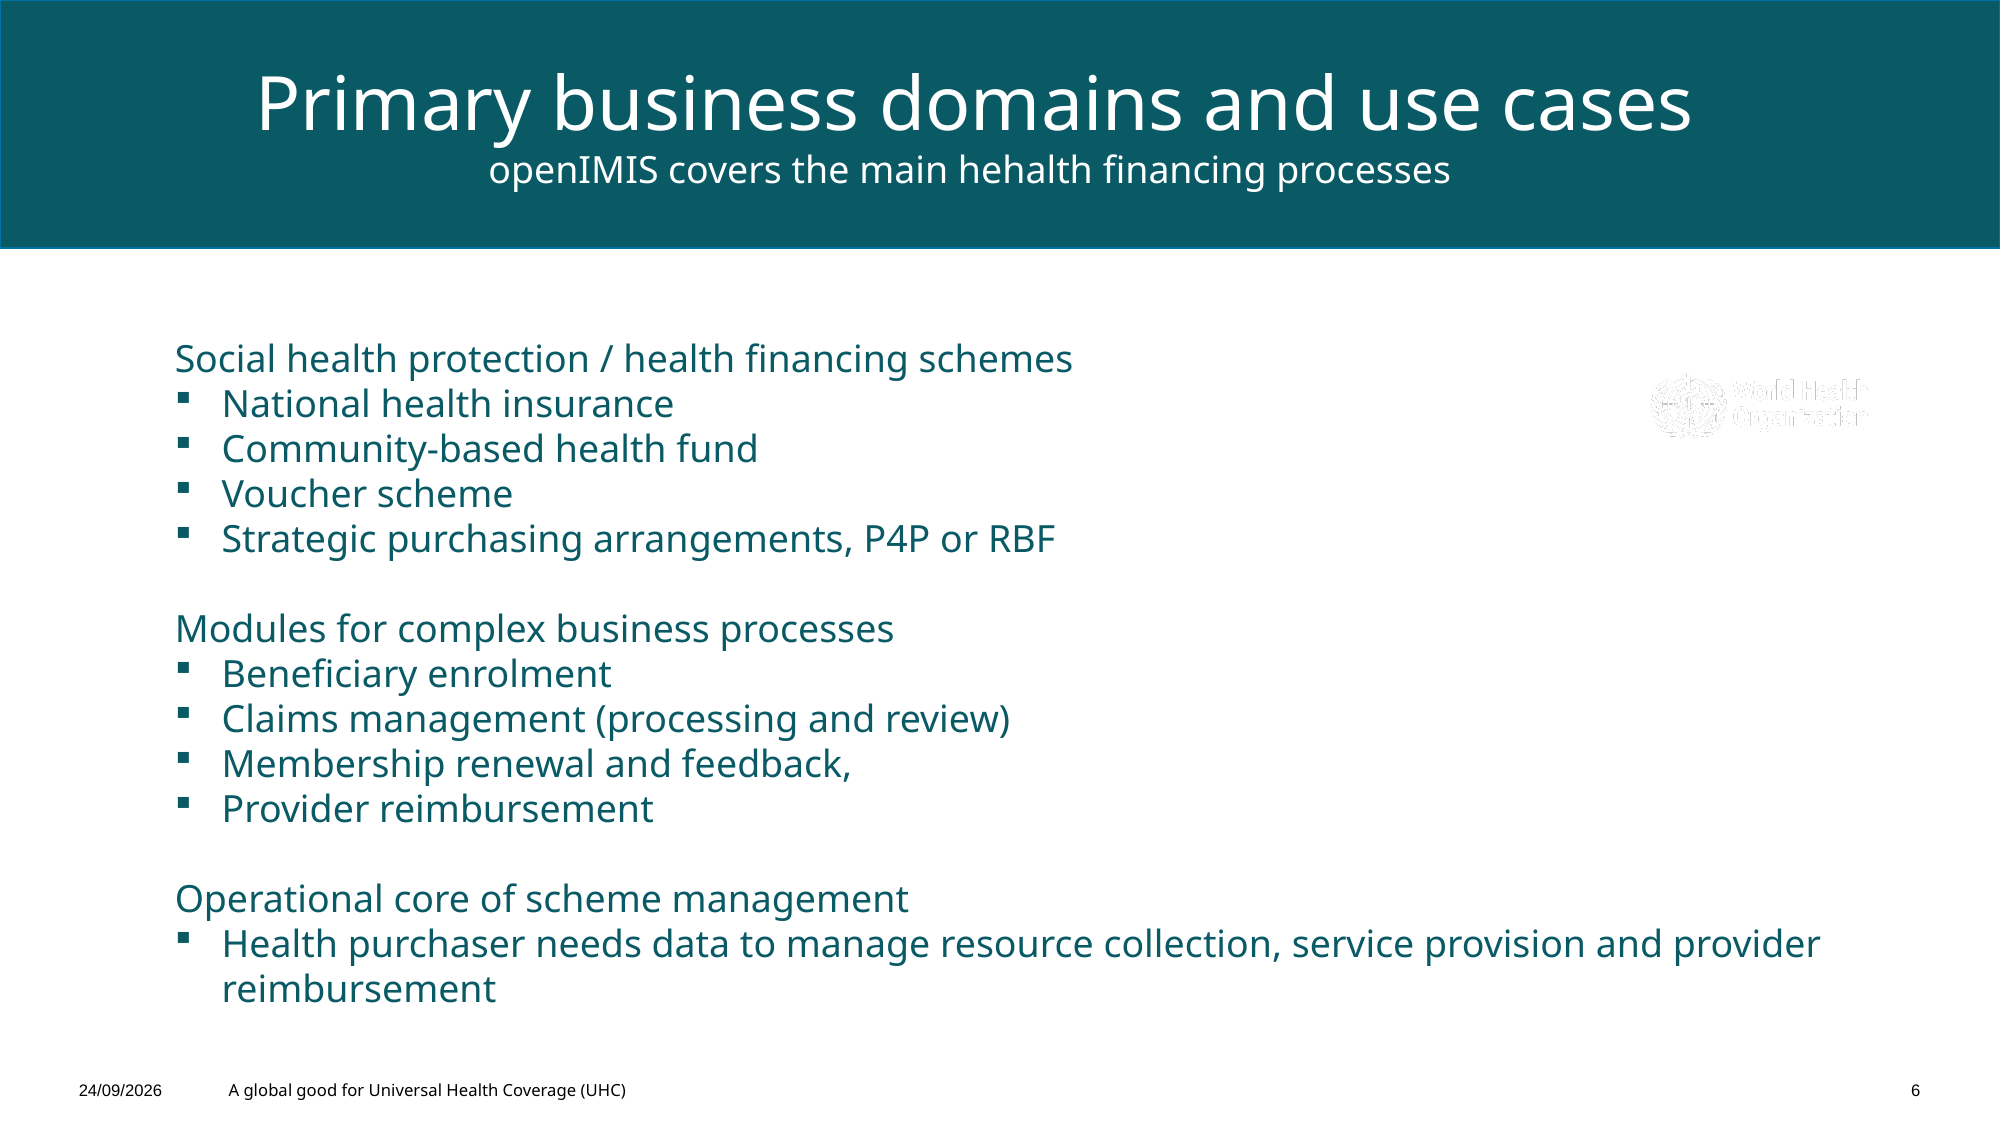

Primary business domains and use cases
openIMIS covers the main hehalth financing processes
Social health protection / health financing schemes
National health insurance
Community-based health fund
Voucher scheme
Strategic purchasing arrangements, P4P or RBF
Modules for complex business processes
Beneficiary enrolment
Claims management (processing and review)
Membership renewal and feedback,
Provider reimbursement
Operational core of scheme management
Health purchaser needs data to manage resource collection, service provision and provider reimbursement
A global good for Universal Health Coverage (UHC)